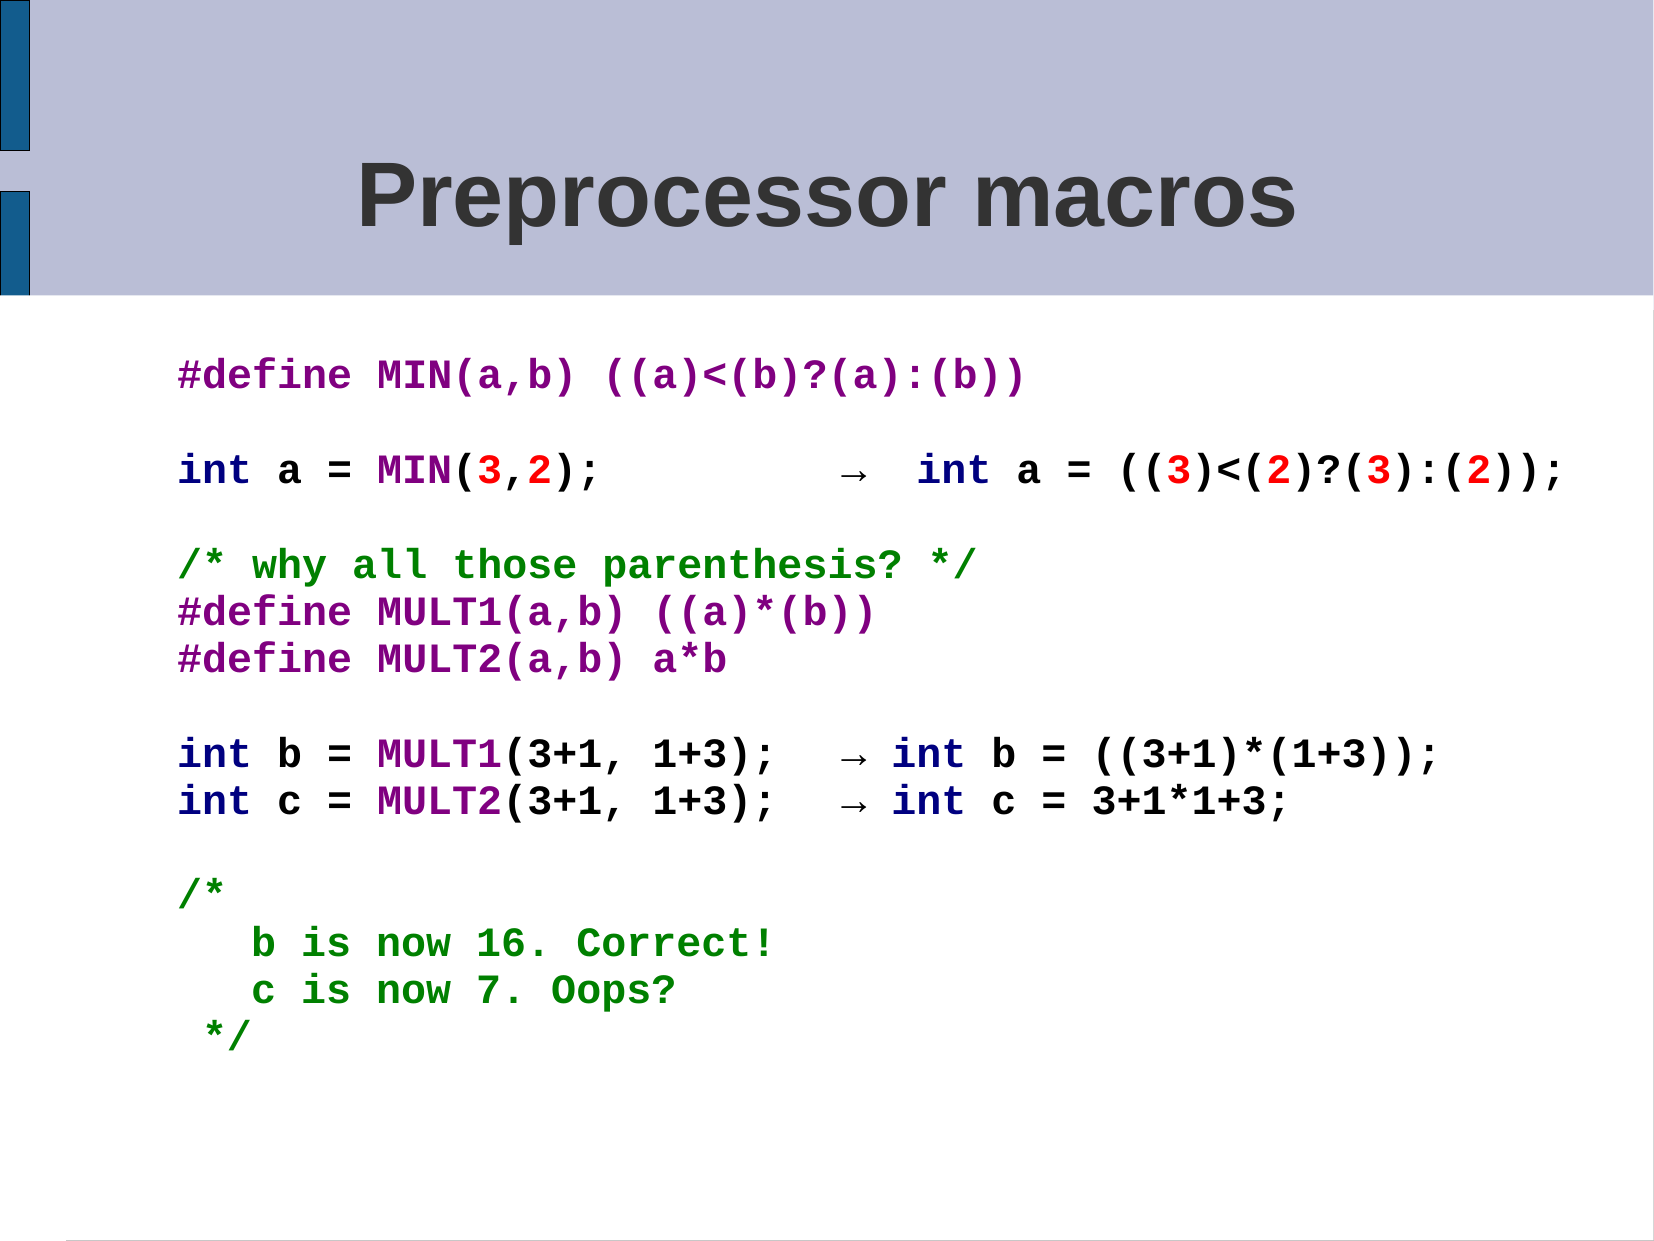

# Preprocessor macros
#define MIN(a,b) ((a)<(b)?(a):(b))
int a = MIN(3,2); 			→ int a = ((3)<(2)?(3):(2));
/* why all those parenthesis? */
#define MULT1(a,b) ((a)*(b))
#define MULT2(a,b) a*b
int b = MULT1(3+1, 1+3); 	→ int b = ((3+1)*(1+3));
int c = MULT2(3+1, 1+3); 	→ int c = 3+1*1+3;
/*
	b is now 16. Correct!
	c is now 7. Oops?
 */